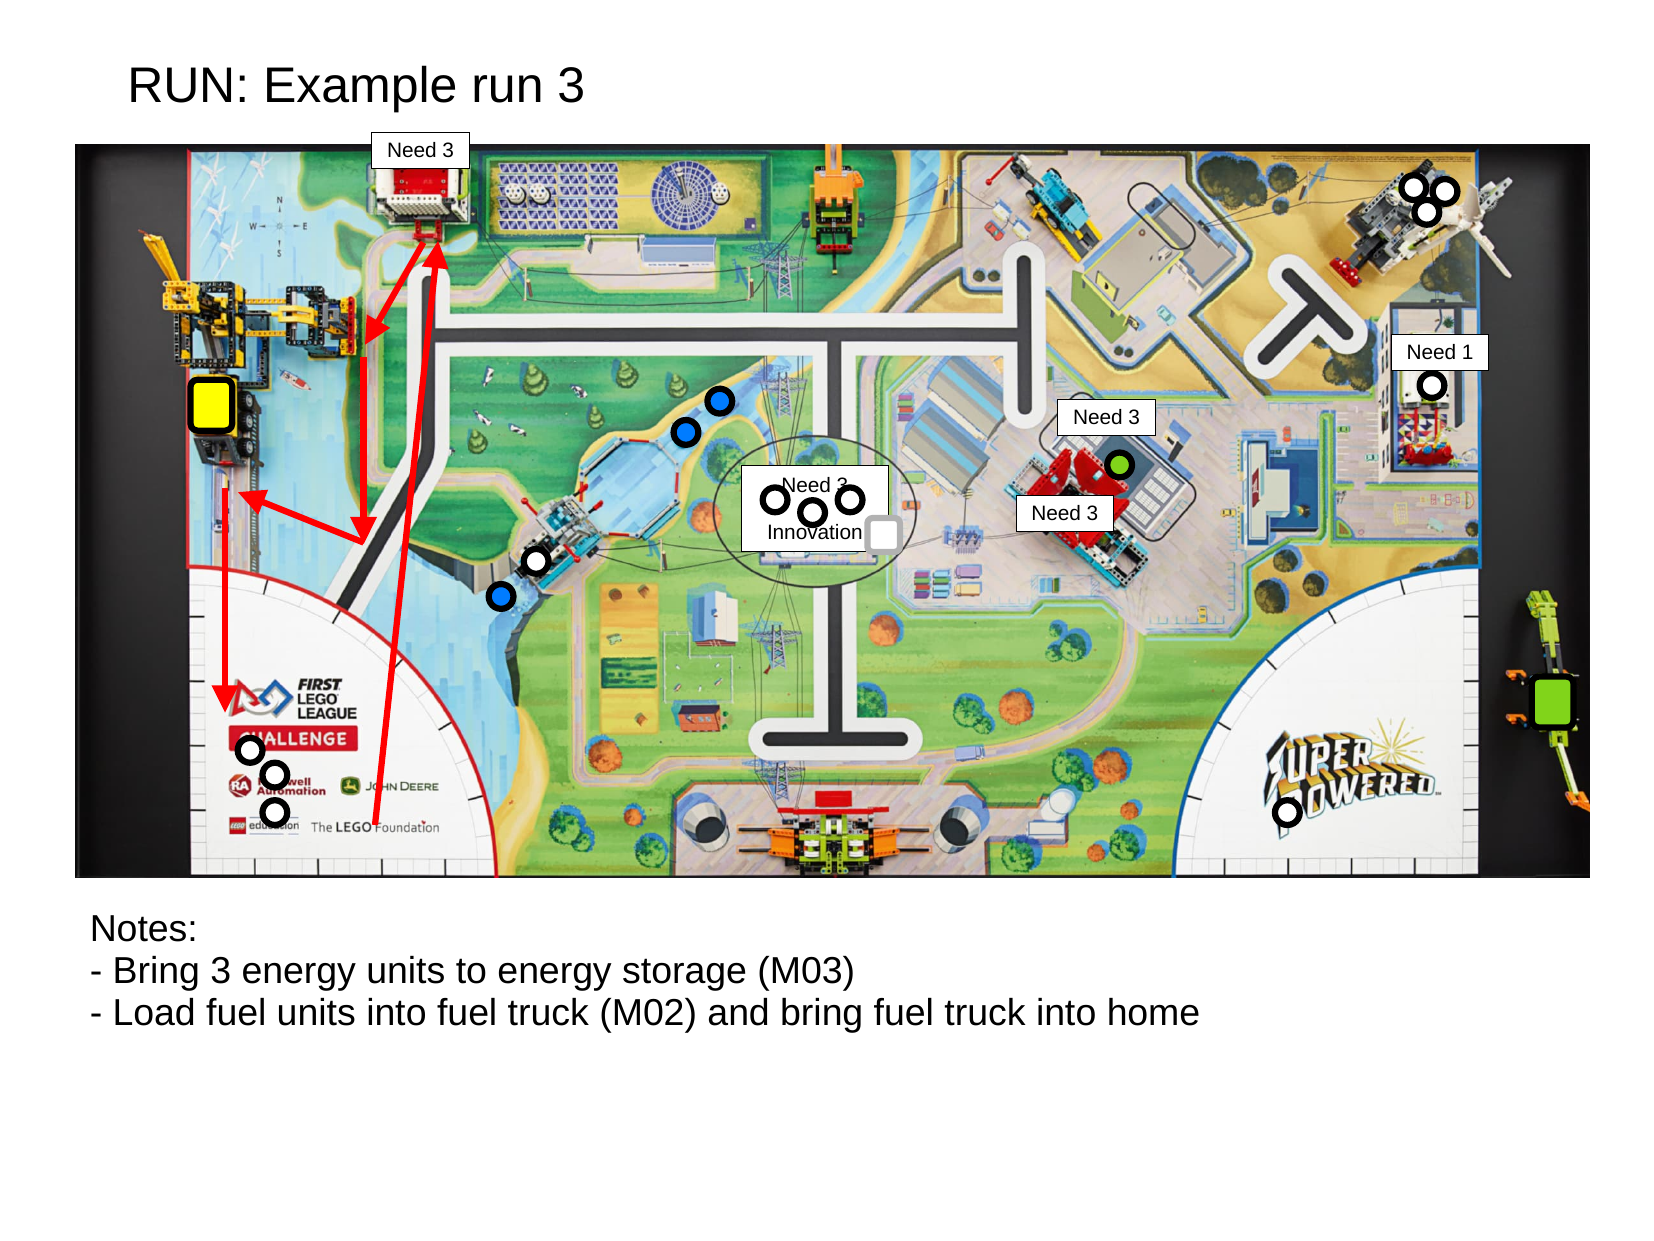

RUN: Example run 3
Need 3
Need 1
Need 3
Need 3
+
Innovation
Need 3
Notes:
- Bring 3 energy units to energy storage (M03)
- Load fuel units into fuel truck (M02) and bring fuel truck into home